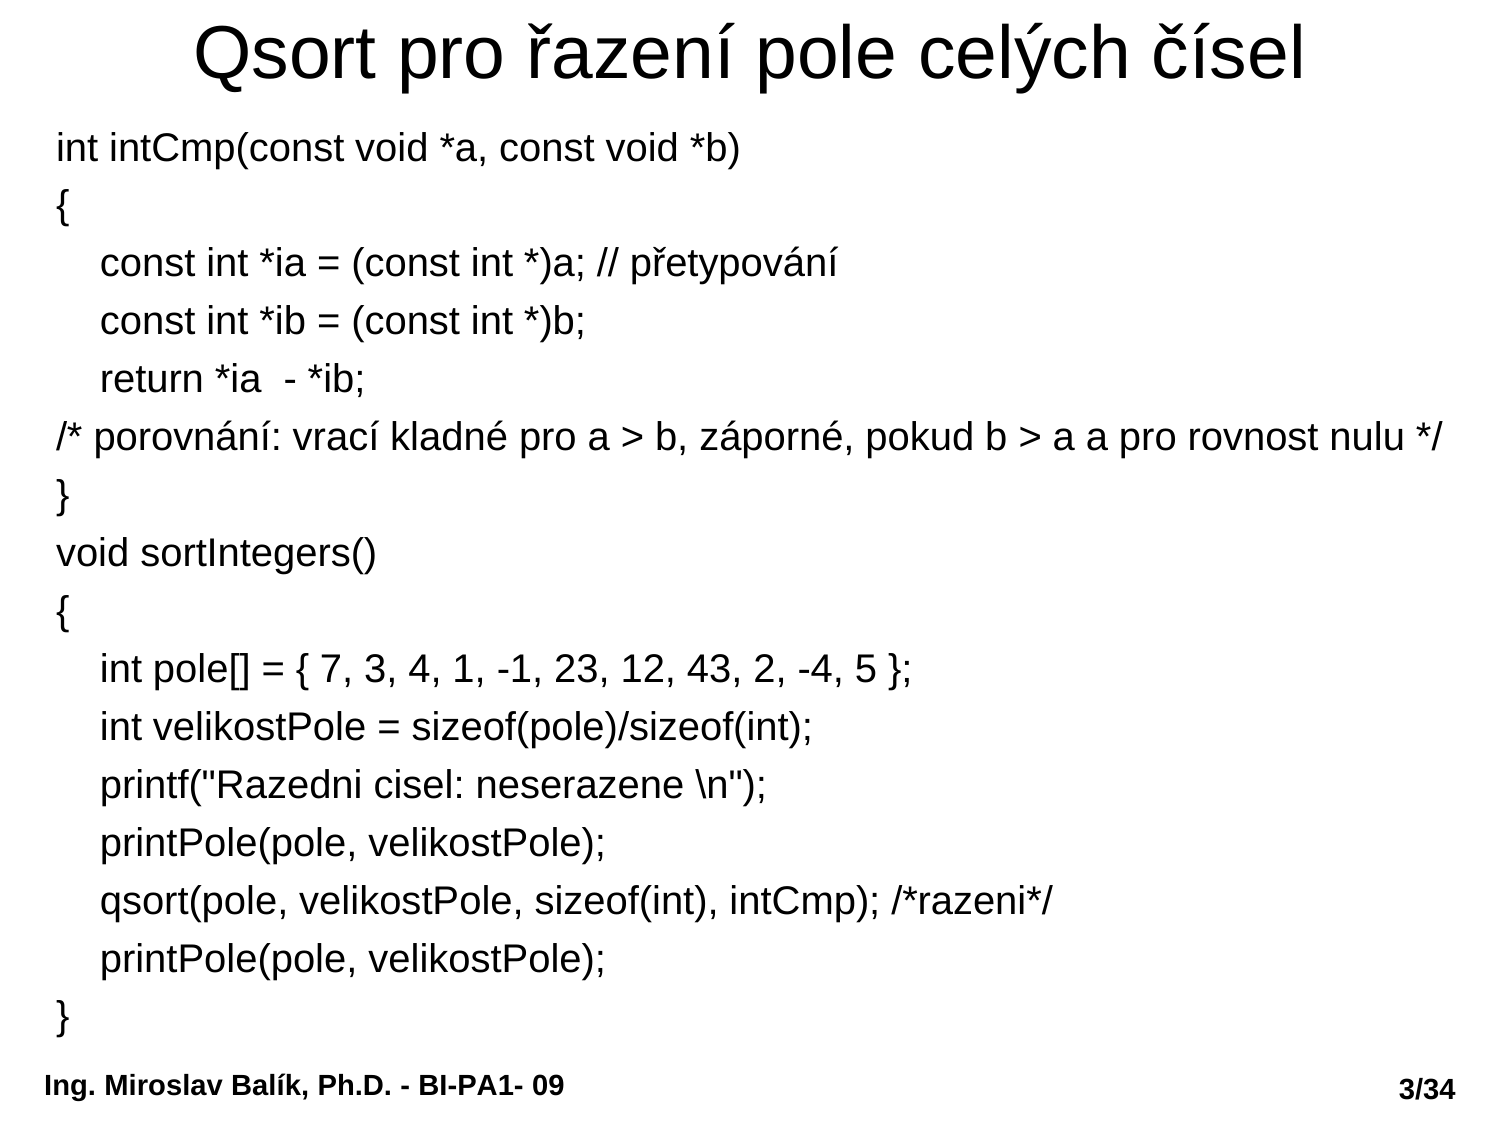

# Qsort pro řazení pole celých čísel
int intCmp(const void *a, const void *b)
{
 const int *ia = (const int *)a; // přetypování
 const int *ib = (const int *)b;
 return *ia - *ib;
/* porovnání: vrací kladné pro a > b, záporné, pokud b > a a pro rovnost nulu */
}
void sortIntegers()
{
 int pole[] = { 7, 3, 4, 1, -1, 23, 12, 43, 2, -4, 5 };
 int velikostPole = sizeof(pole)/sizeof(int);
 printf("Razedni cisel: neserazene \n");
 printPole(pole, velikostPole);
 qsort(pole, velikostPole, sizeof(int), intCmp); /*razeni*/
 printPole(pole, velikostPole);
}
Ing. Miroslav Balík, Ph.D. - BI-PA1- 09